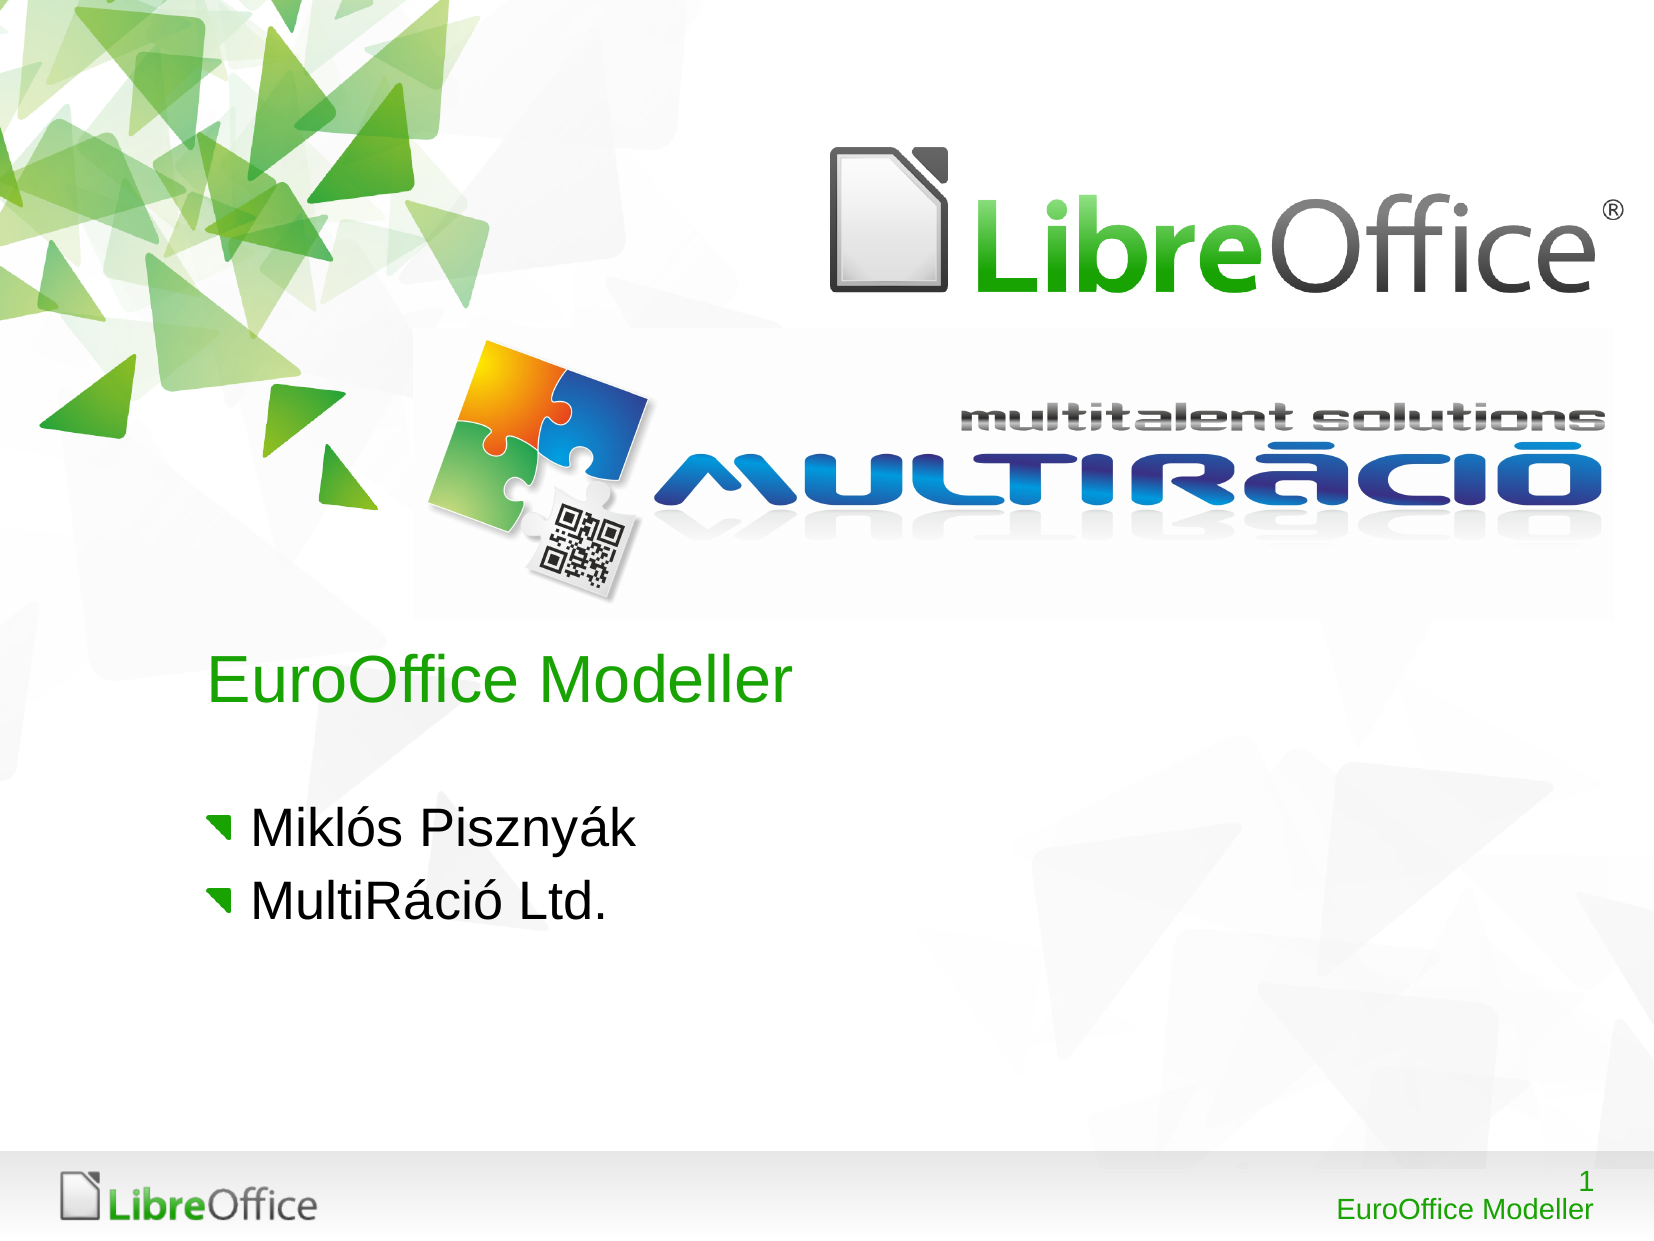

# EuroOffice Modeller
Miklós Pisznyák
MultiRáció Ltd.
1
EuroOffice Modeller